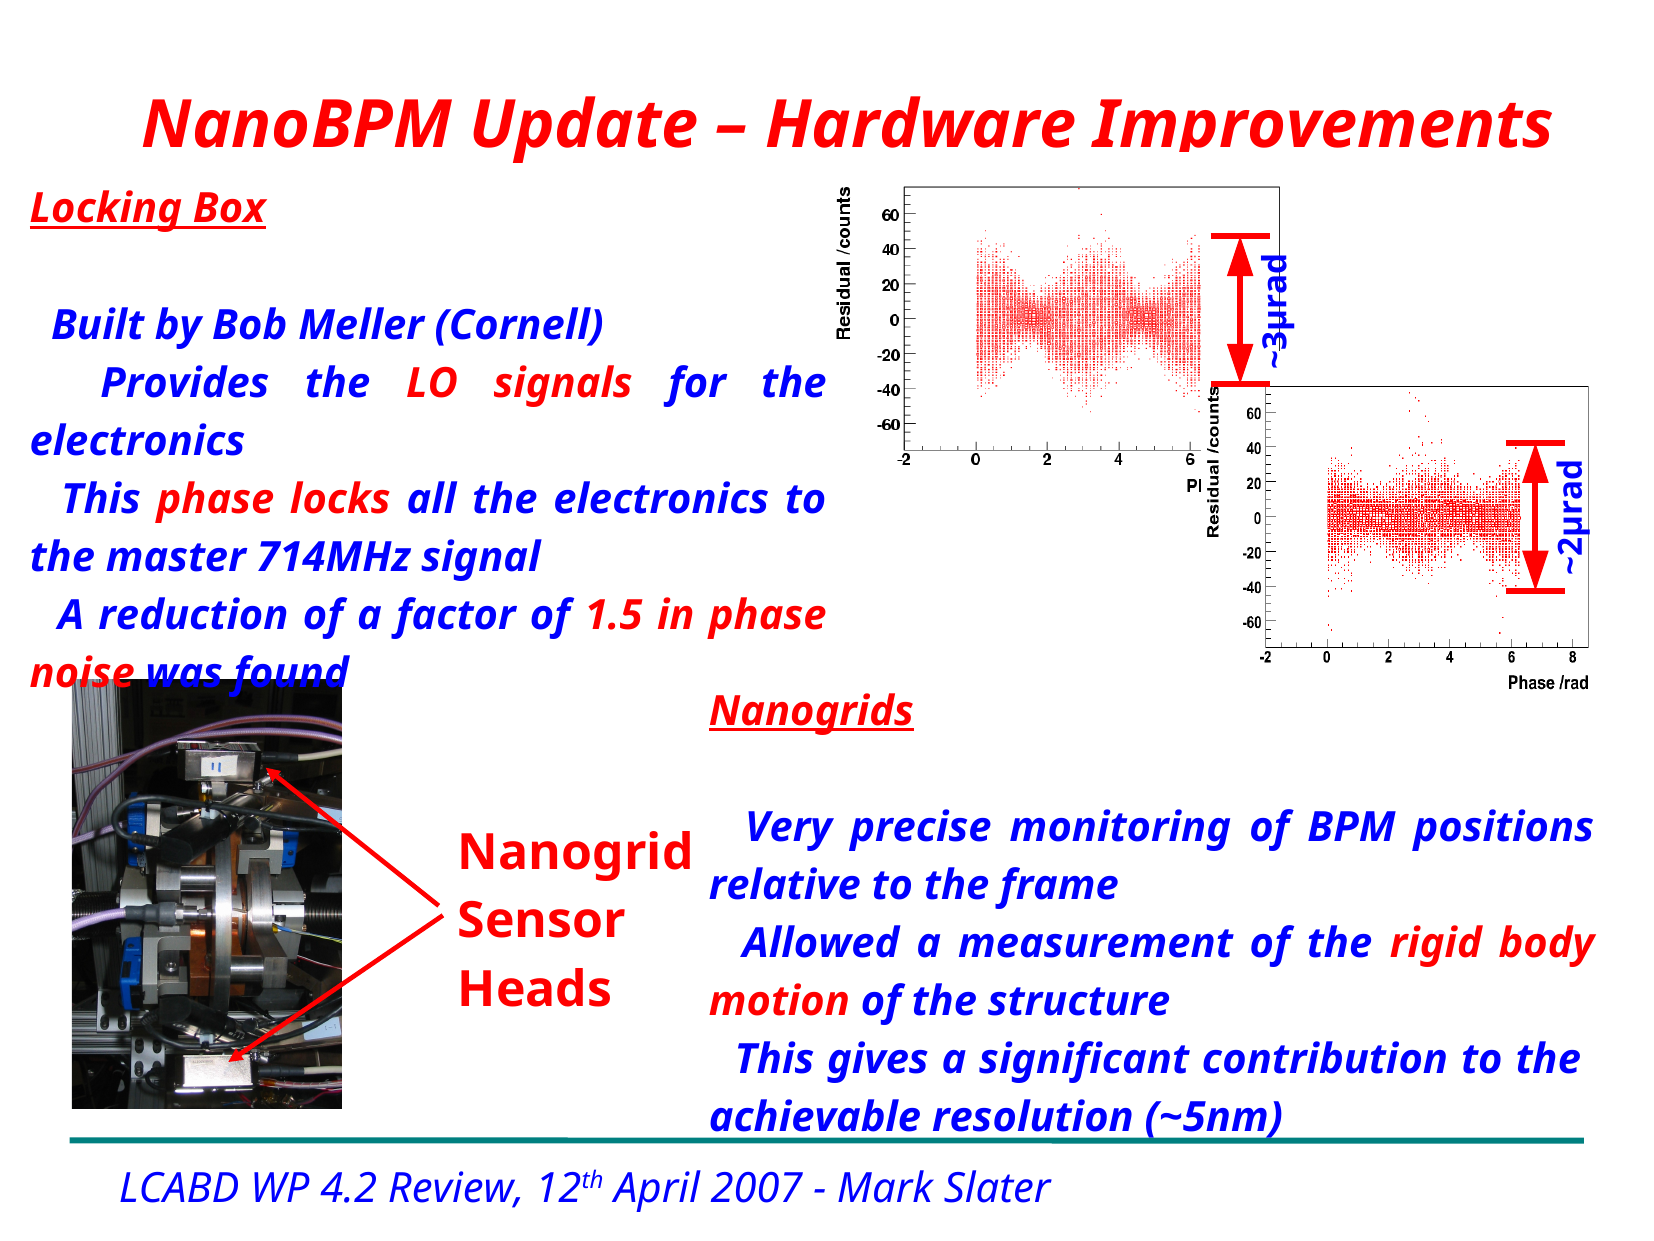

NanoBPM Update – Hardware Improvements
Locking Box
 Built by Bob Meller (Cornell)
 Provides the LO signals for the electronics
 This phase locks all the electronics to the master 714MHz signal
 A reduction of a factor of 1.5 in phase noise was found
~3μrad
~2μrad
Nanogrids
 Very precise monitoring of BPM positions relative to the frame
 Allowed a measurement of the rigid body motion of the structure
 This gives a significant contribution to the achievable resolution (~5nm)
Nanogrid Sensor Heads
LCABD WP 4.2 Review, 12th April 2007 - Mark Slater